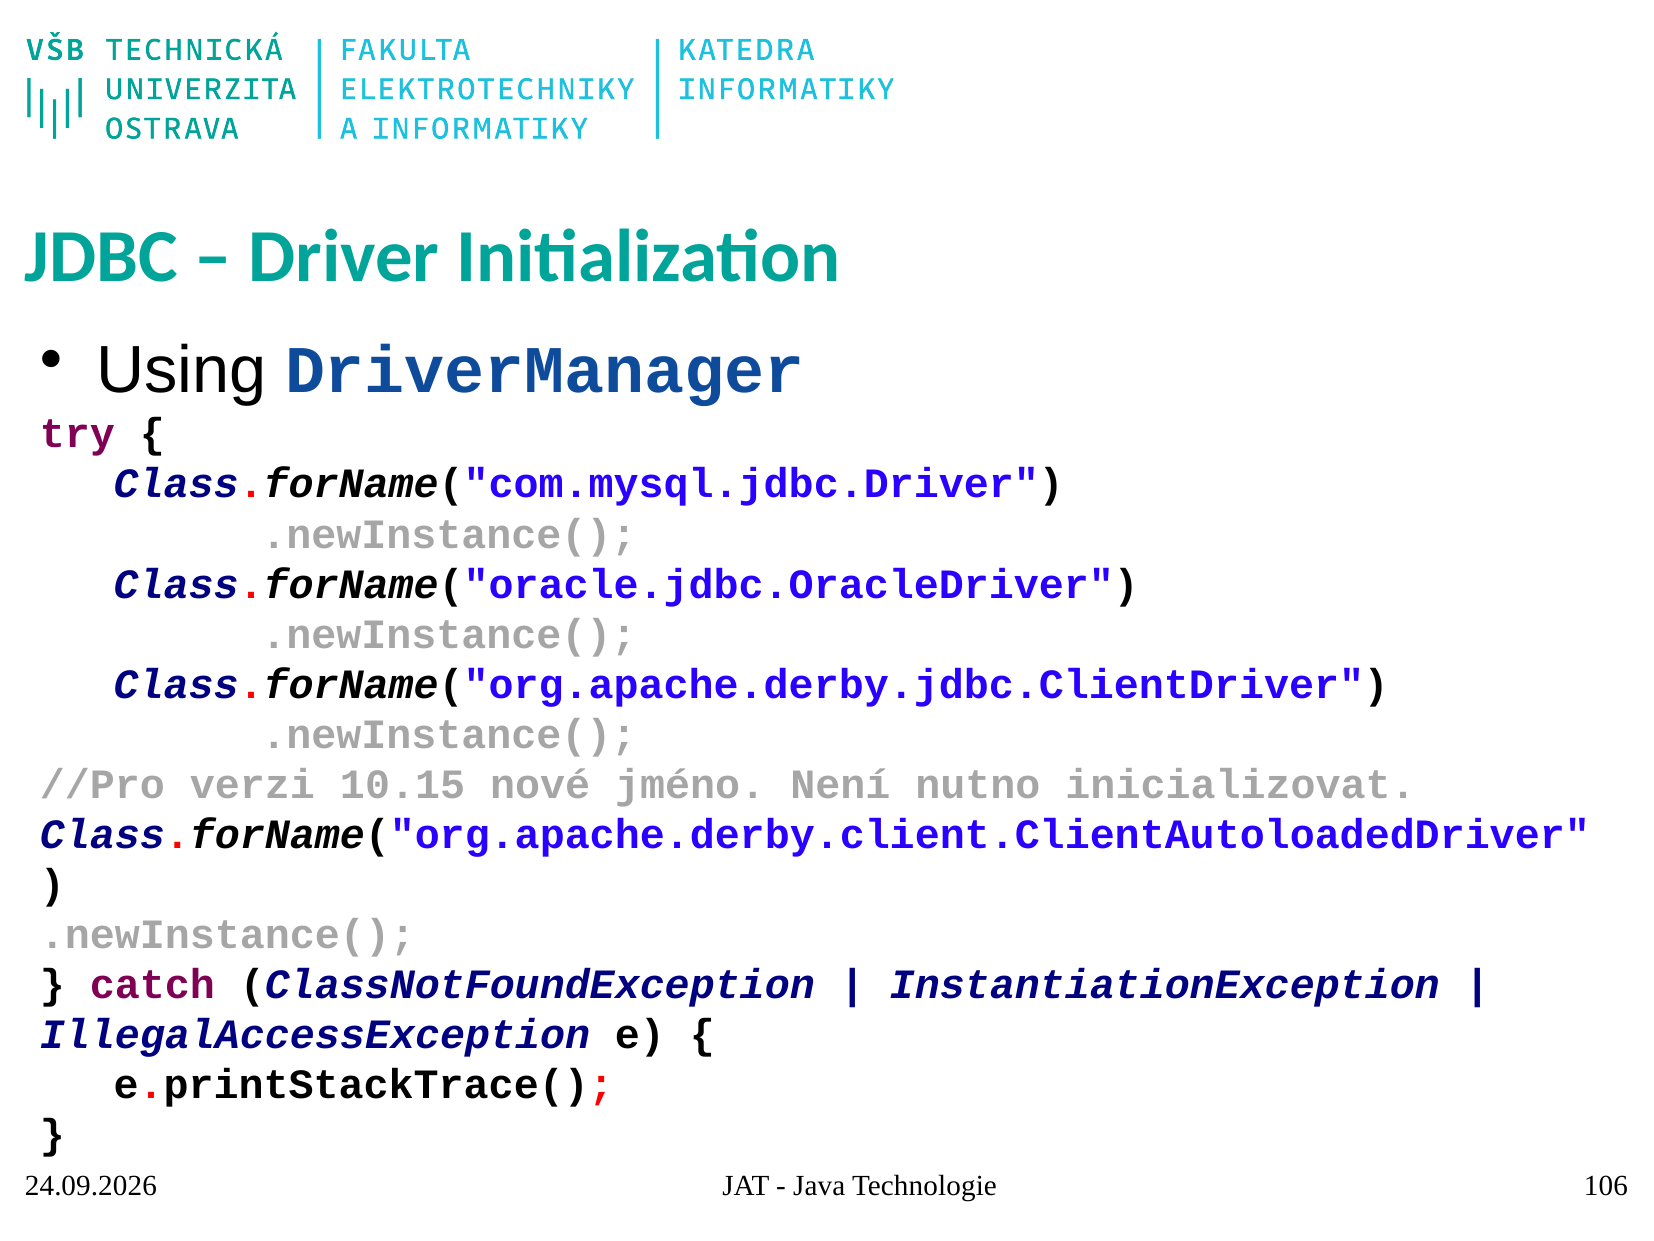

JDBC – Driver Initialization
# Using DriverManager
try {
	Class.forName("com.mysql.jdbc.Driver")
			.newInstance();
	Class.forName("oracle.jdbc.OracleDriver")
			.newInstance();
	Class.forName("org.apache.derby.jdbc.ClientDriver")
			.newInstance();
//Pro verzi 10.15 nové jméno. Není nutno inicializovat.
Class.forName("org.apache.derby.client.ClientAutoloadedDriver")
.newInstance();
} catch (ClassNotFoundException | InstantiationException | IllegalAccessException e) {
	e.printStackTrace();
}
JAT - Java Technologie
106